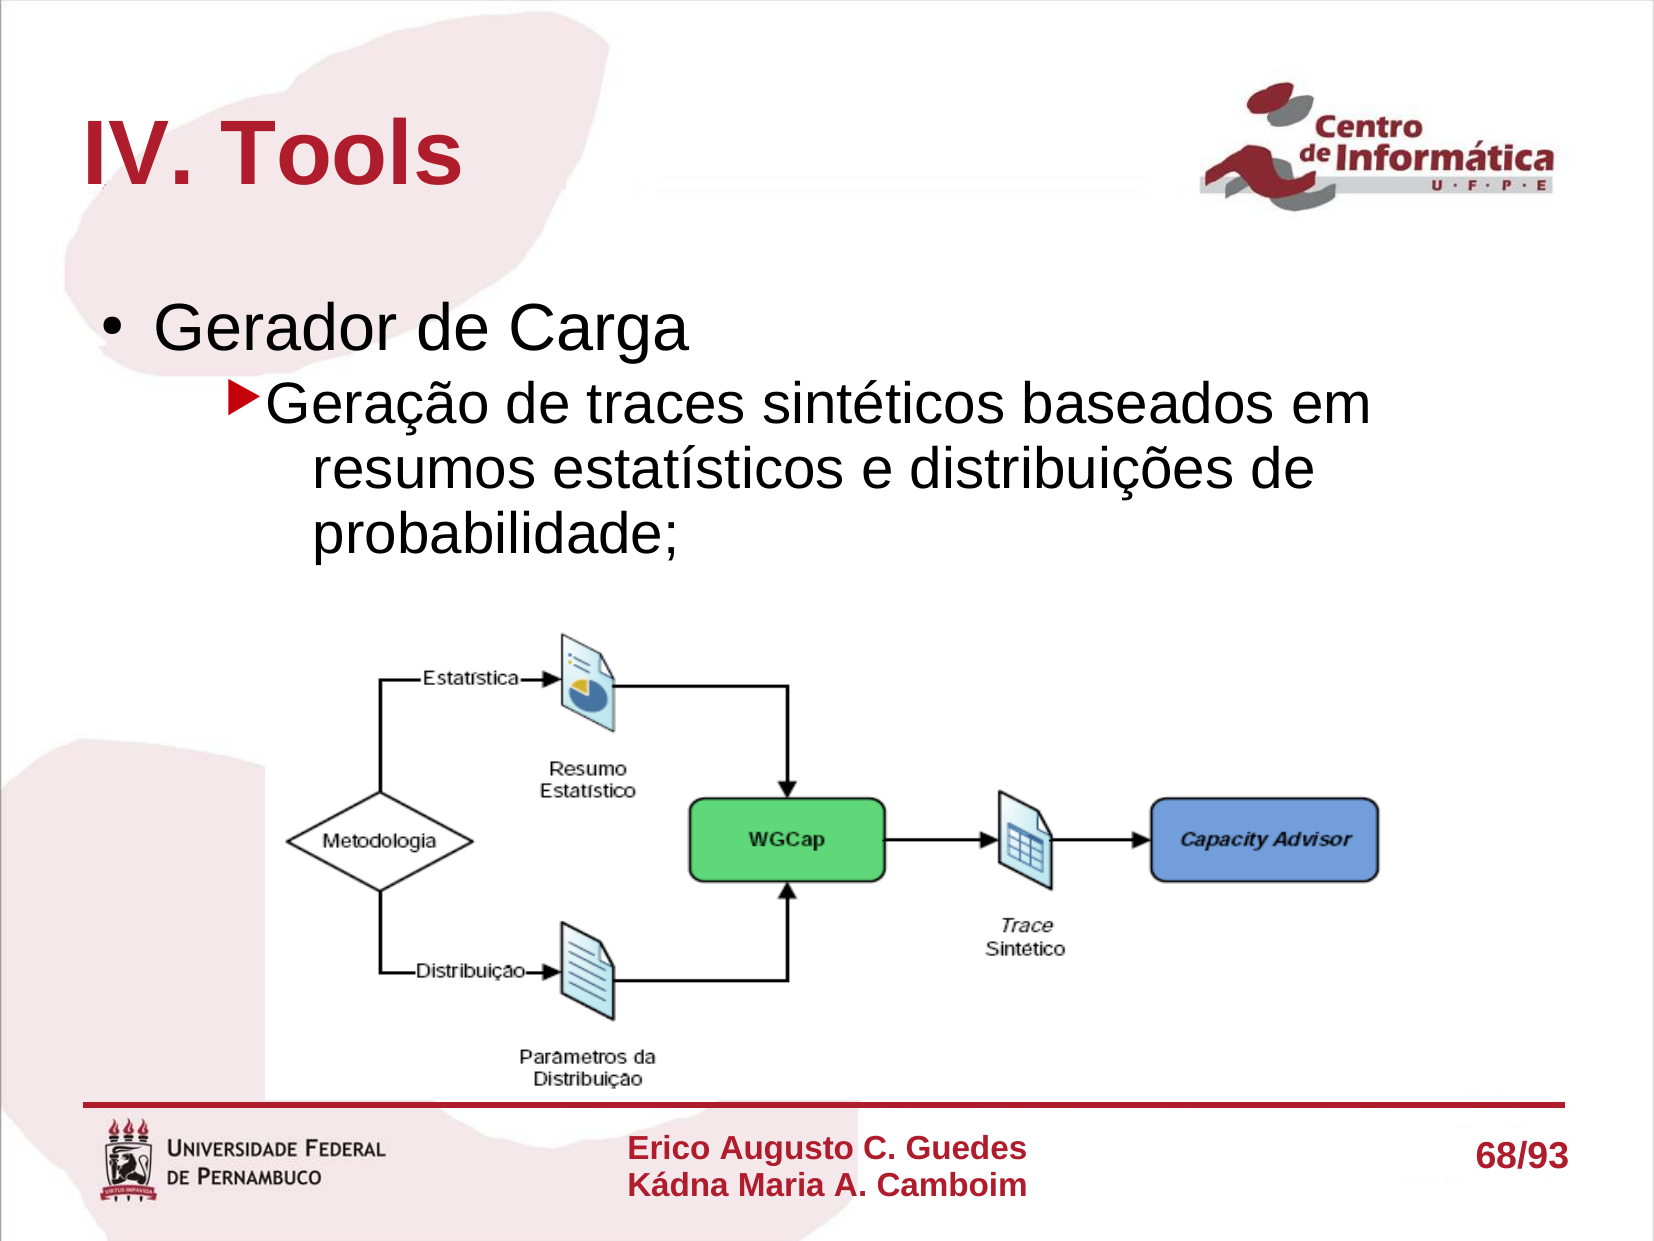

# IV. Tools
Gerador de Carga
Geração de traces sintéticos baseados em resumos estatísticos e distribuições de probabilidade;